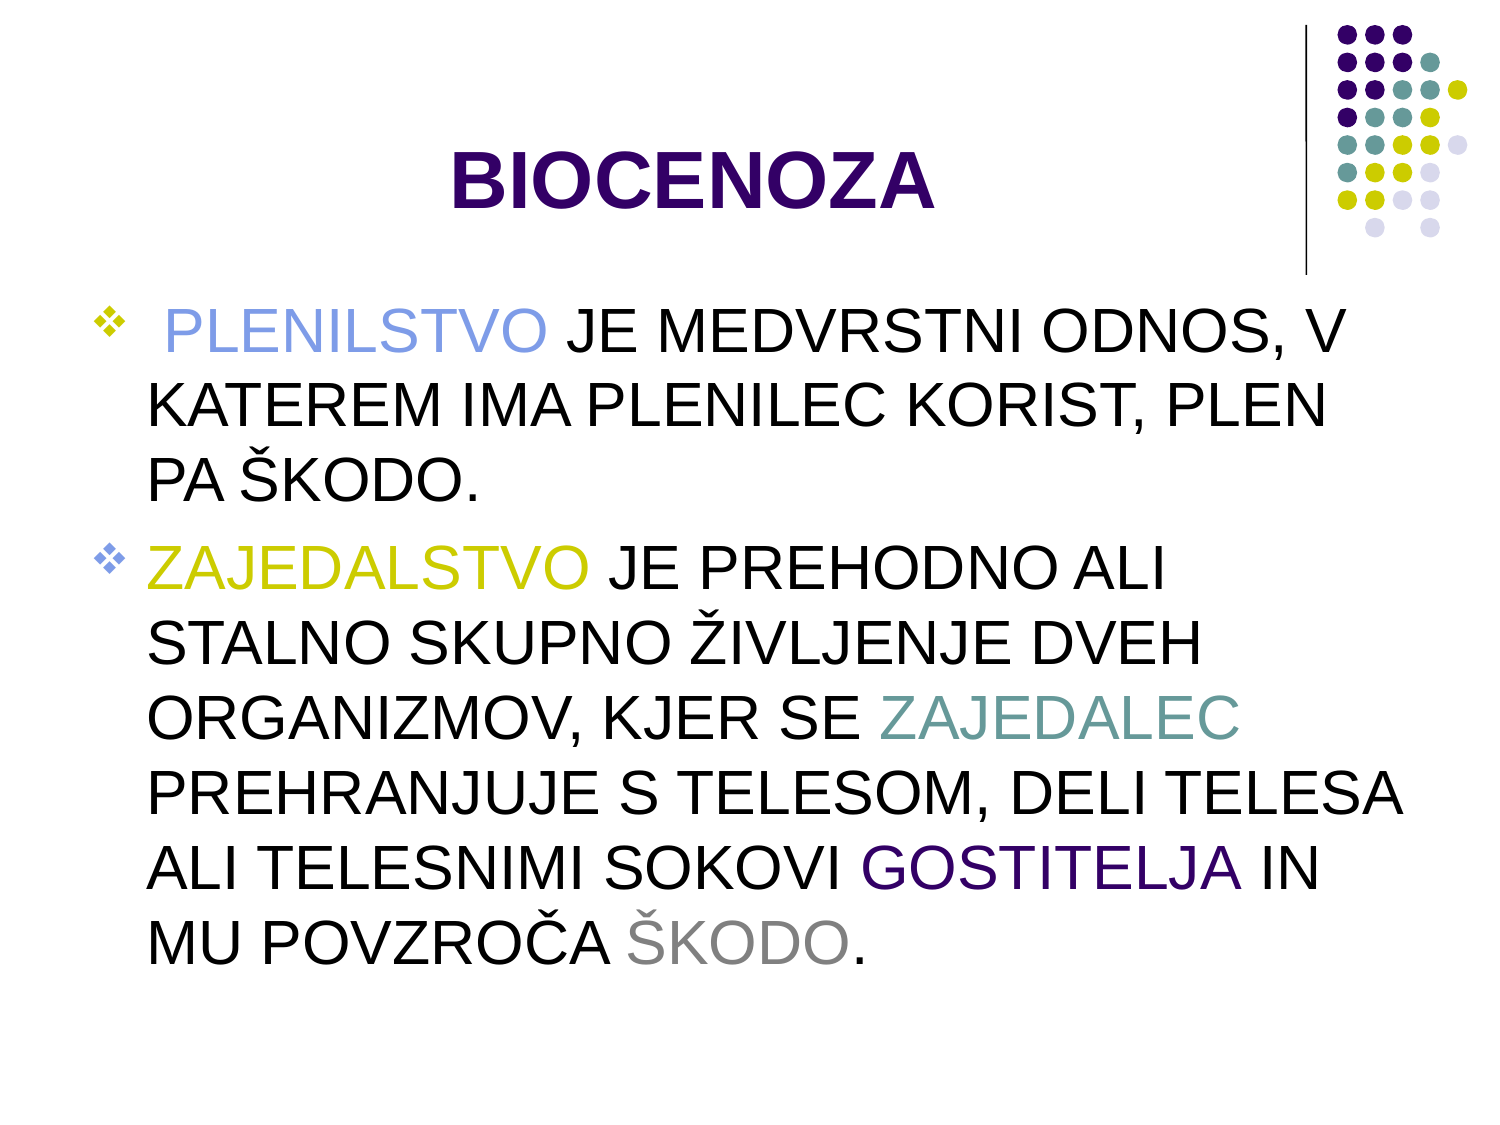

# BIOCENOZA
 PLENILSTVO JE MEDVRSTNI ODNOS, V KATEREM IMA PLENILEC KORIST, PLEN PA ŠKODO.
ZAJEDALSTVO JE PREHODNO ALI STALNO SKUPNO ŽIVLJENJE DVEH ORGANIZMOV, KJER SE ZAJEDALEC PREHRANJUJE S TELESOM, DELI TELESA ALI TELESNIMI SOKOVI GOSTITELJA IN MU POVZROČA ŠKODO.